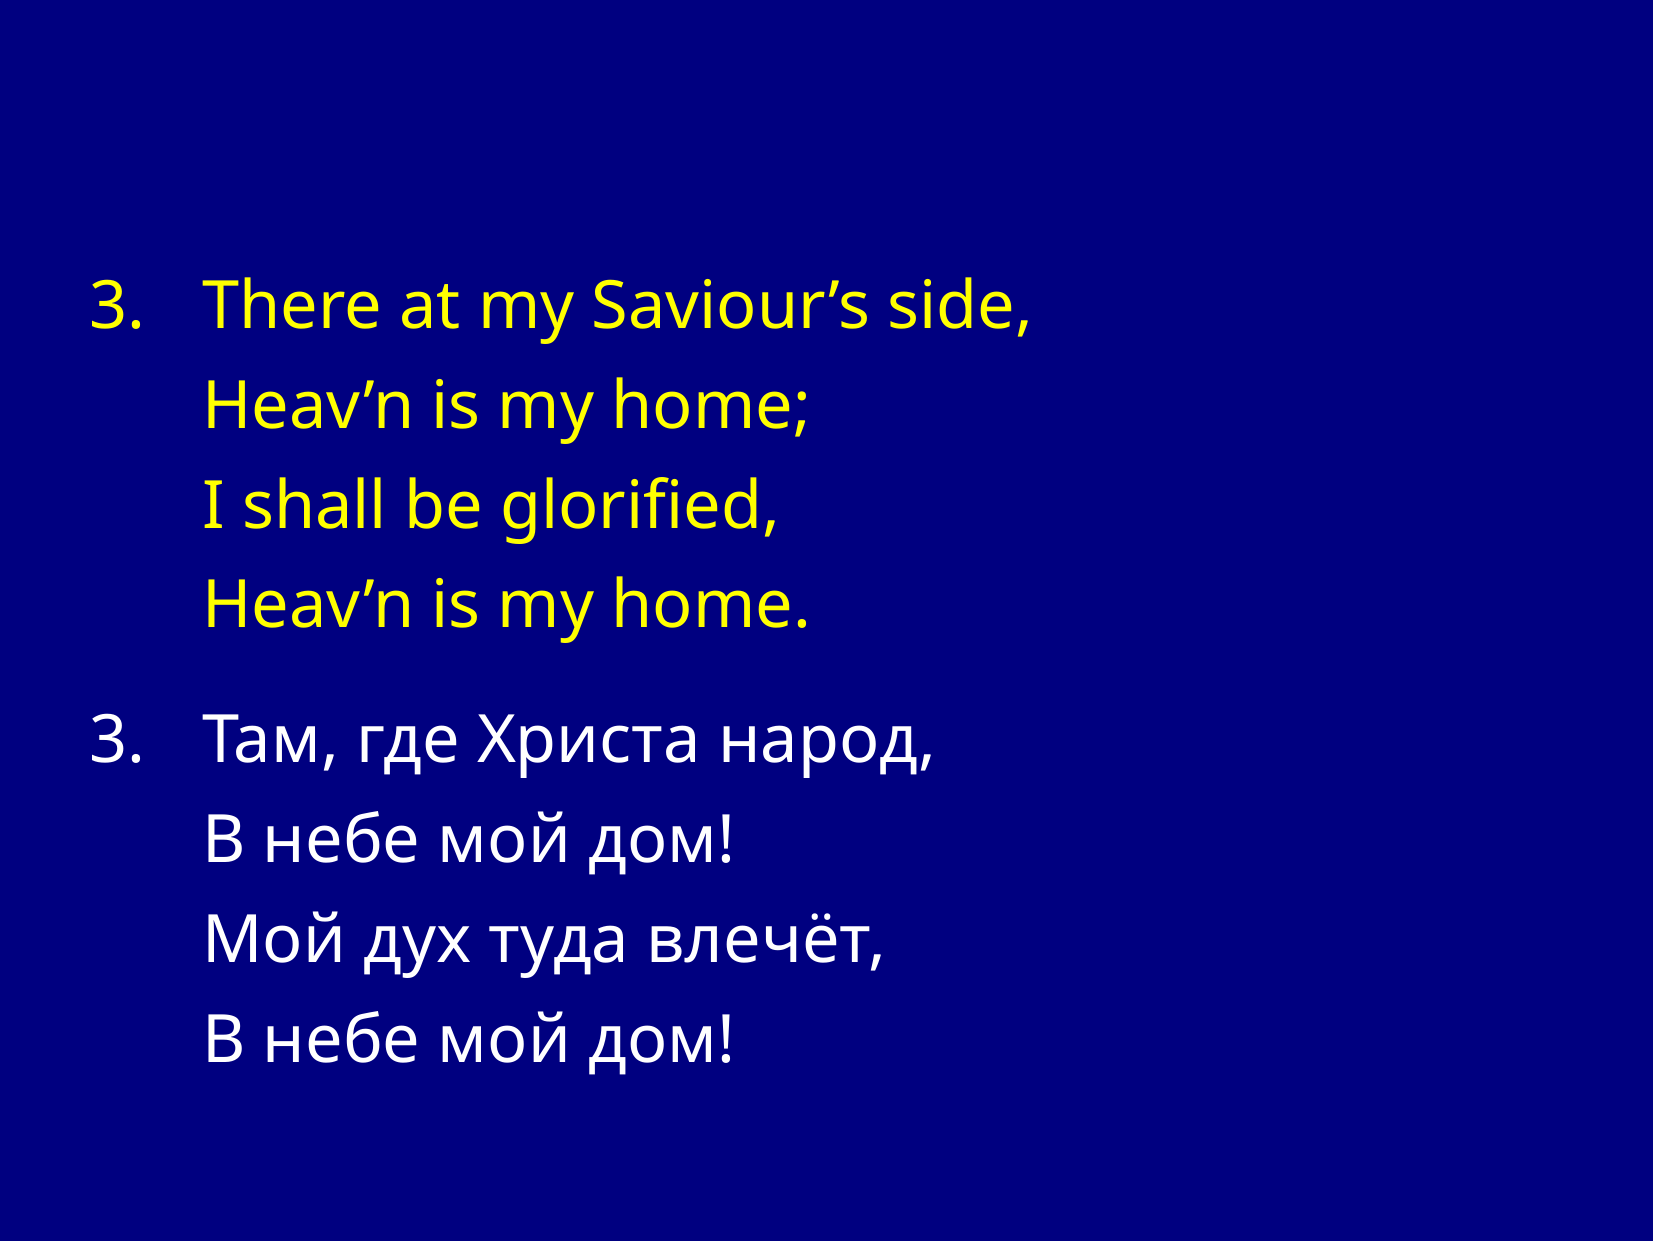

3.	There at my Saviour’s side,
	Heav’n is my home;
	I shall be glorified,
	Heav’n is my home.
3.	Там, где Христа народ,
	В небе мой дом!
	Мой дух туда влечёт,
	В небе мой дом!